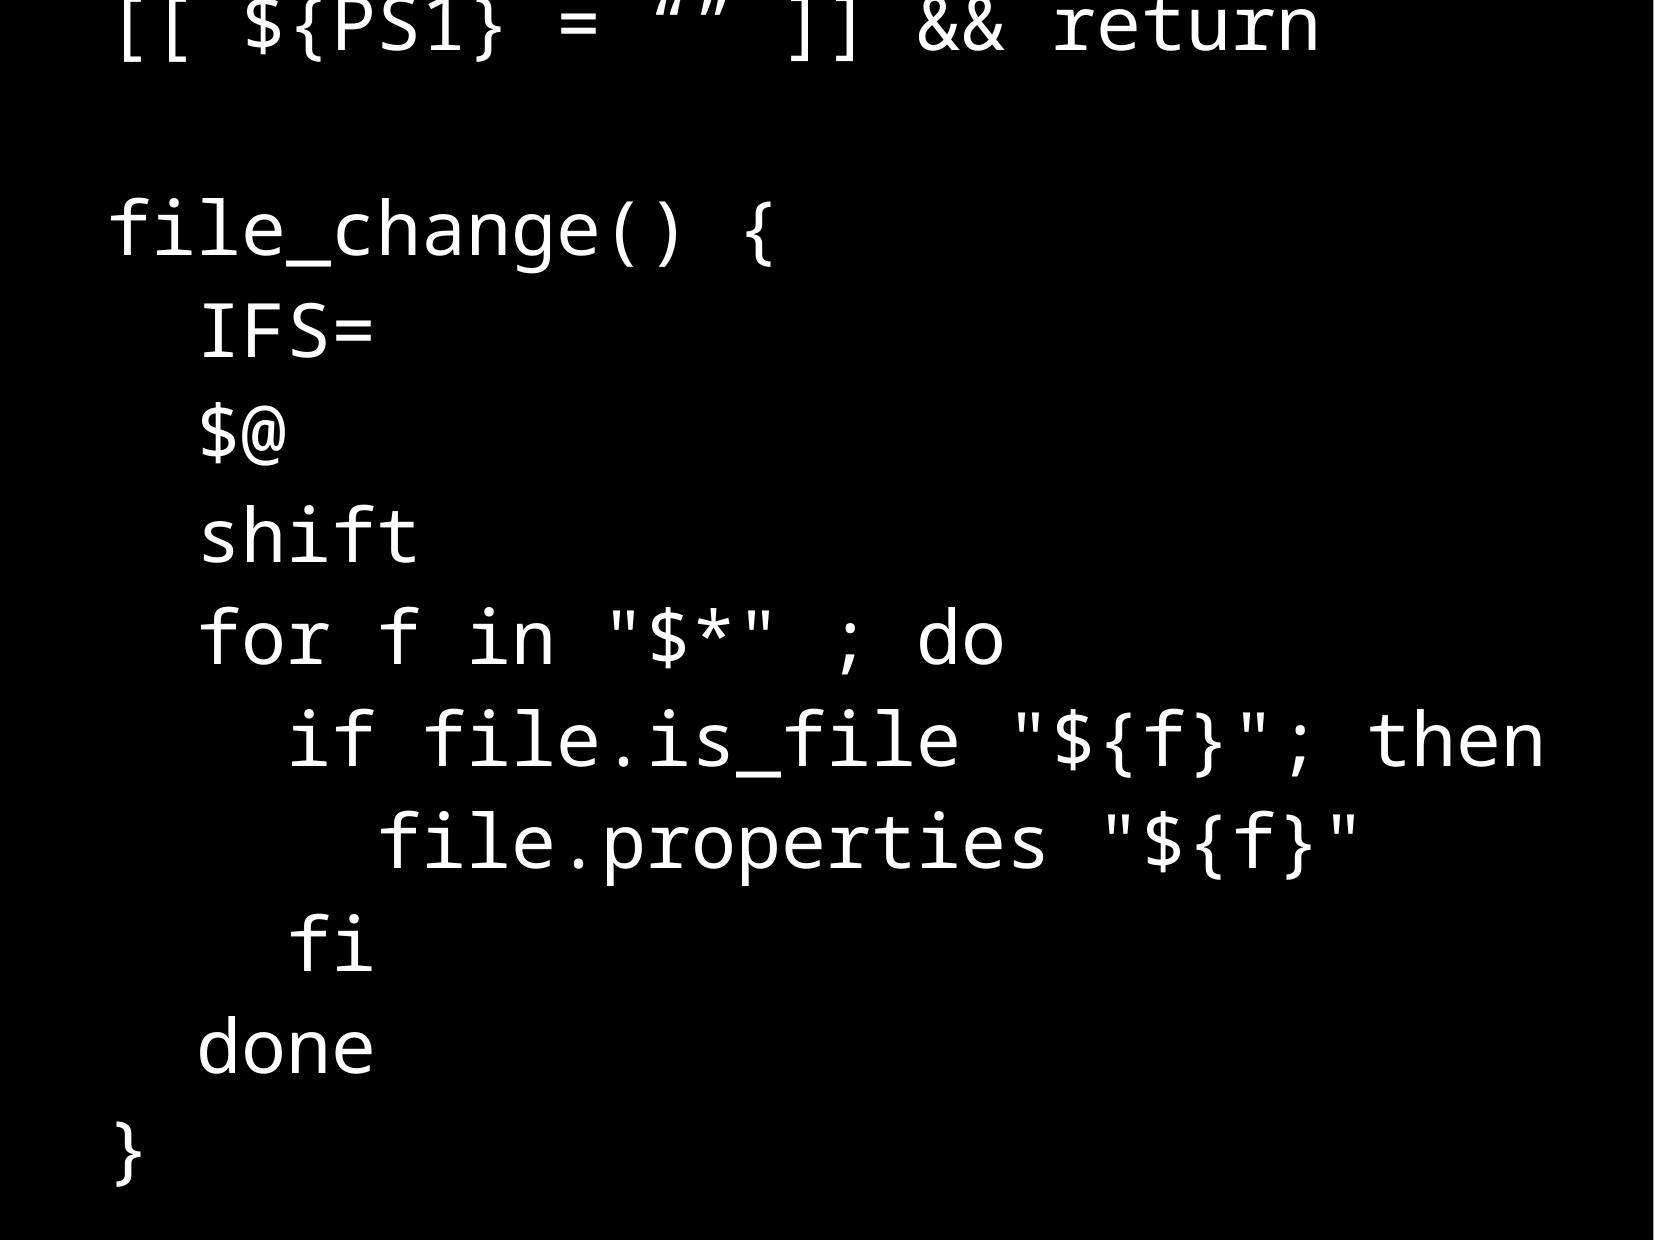

# [[ ${PS1} = “” ]] && return file_change() { IFS= $@ shift for f in "$*" ; do if file.is_file "${f}"; then file.properties "${f}" fi done }